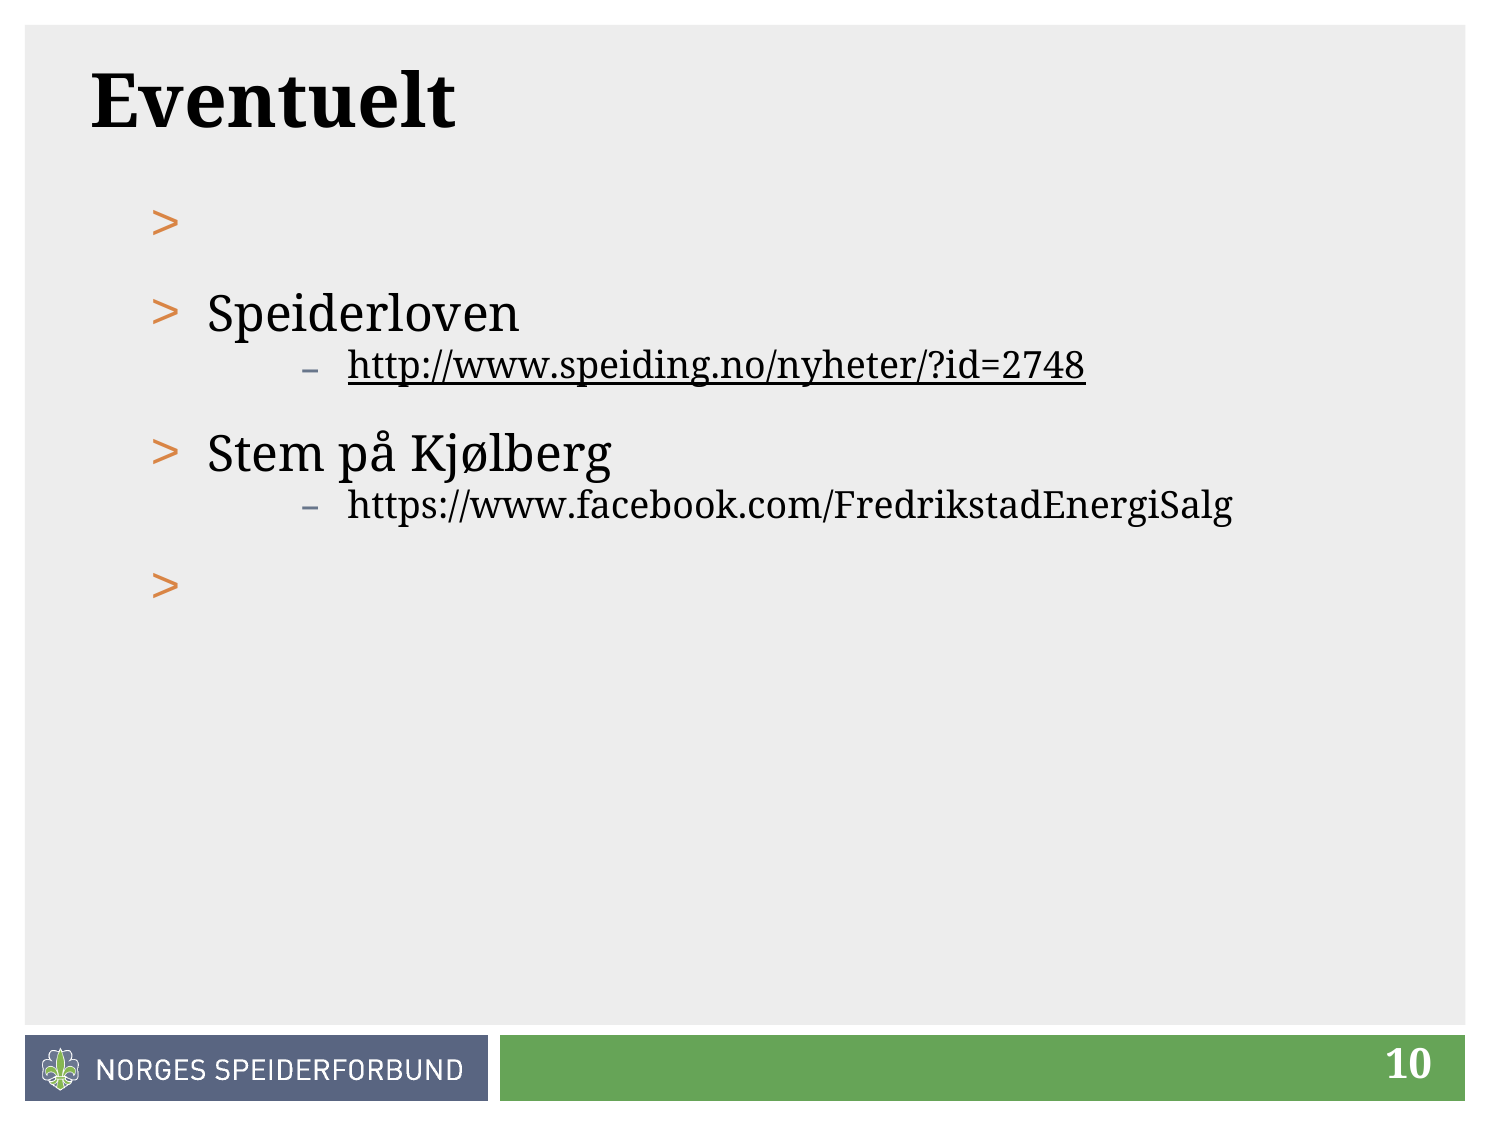

# Eventuelt
Speiderloven
http://www.speiding.no/nyheter/?id=2748
Stem på Kjølberg
https://www.facebook.com/FredrikstadEnergiSalg